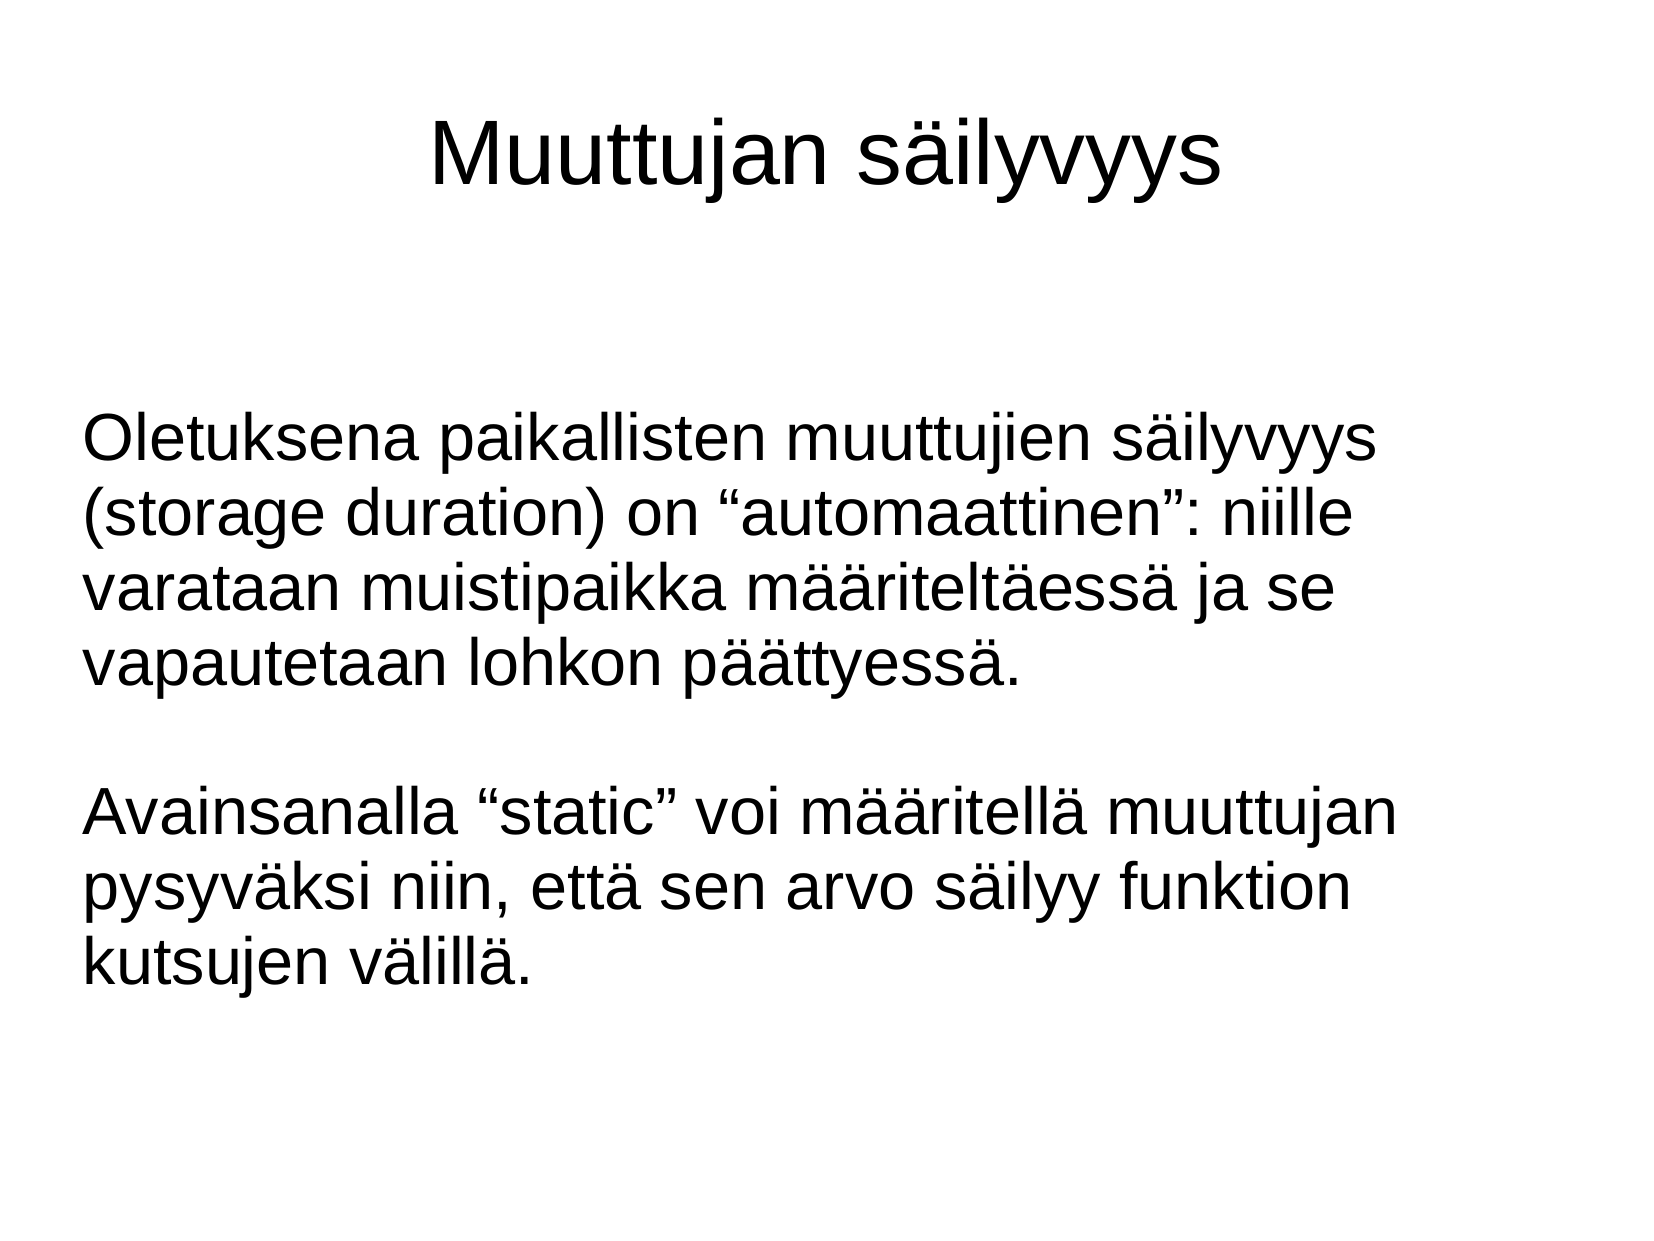

# Muuttujan säilyvyys
Oletuksena paikallisten muuttujien säilyvyys (storage duration) on “automaattinen”: niille varataan muistipaikka määriteltäessä ja se vapautetaan lohkon päättyessä.
Avainsanalla “static” voi määritellä muuttujan pysyväksi niin, että sen arvo säilyy funktion kutsujen välillä.